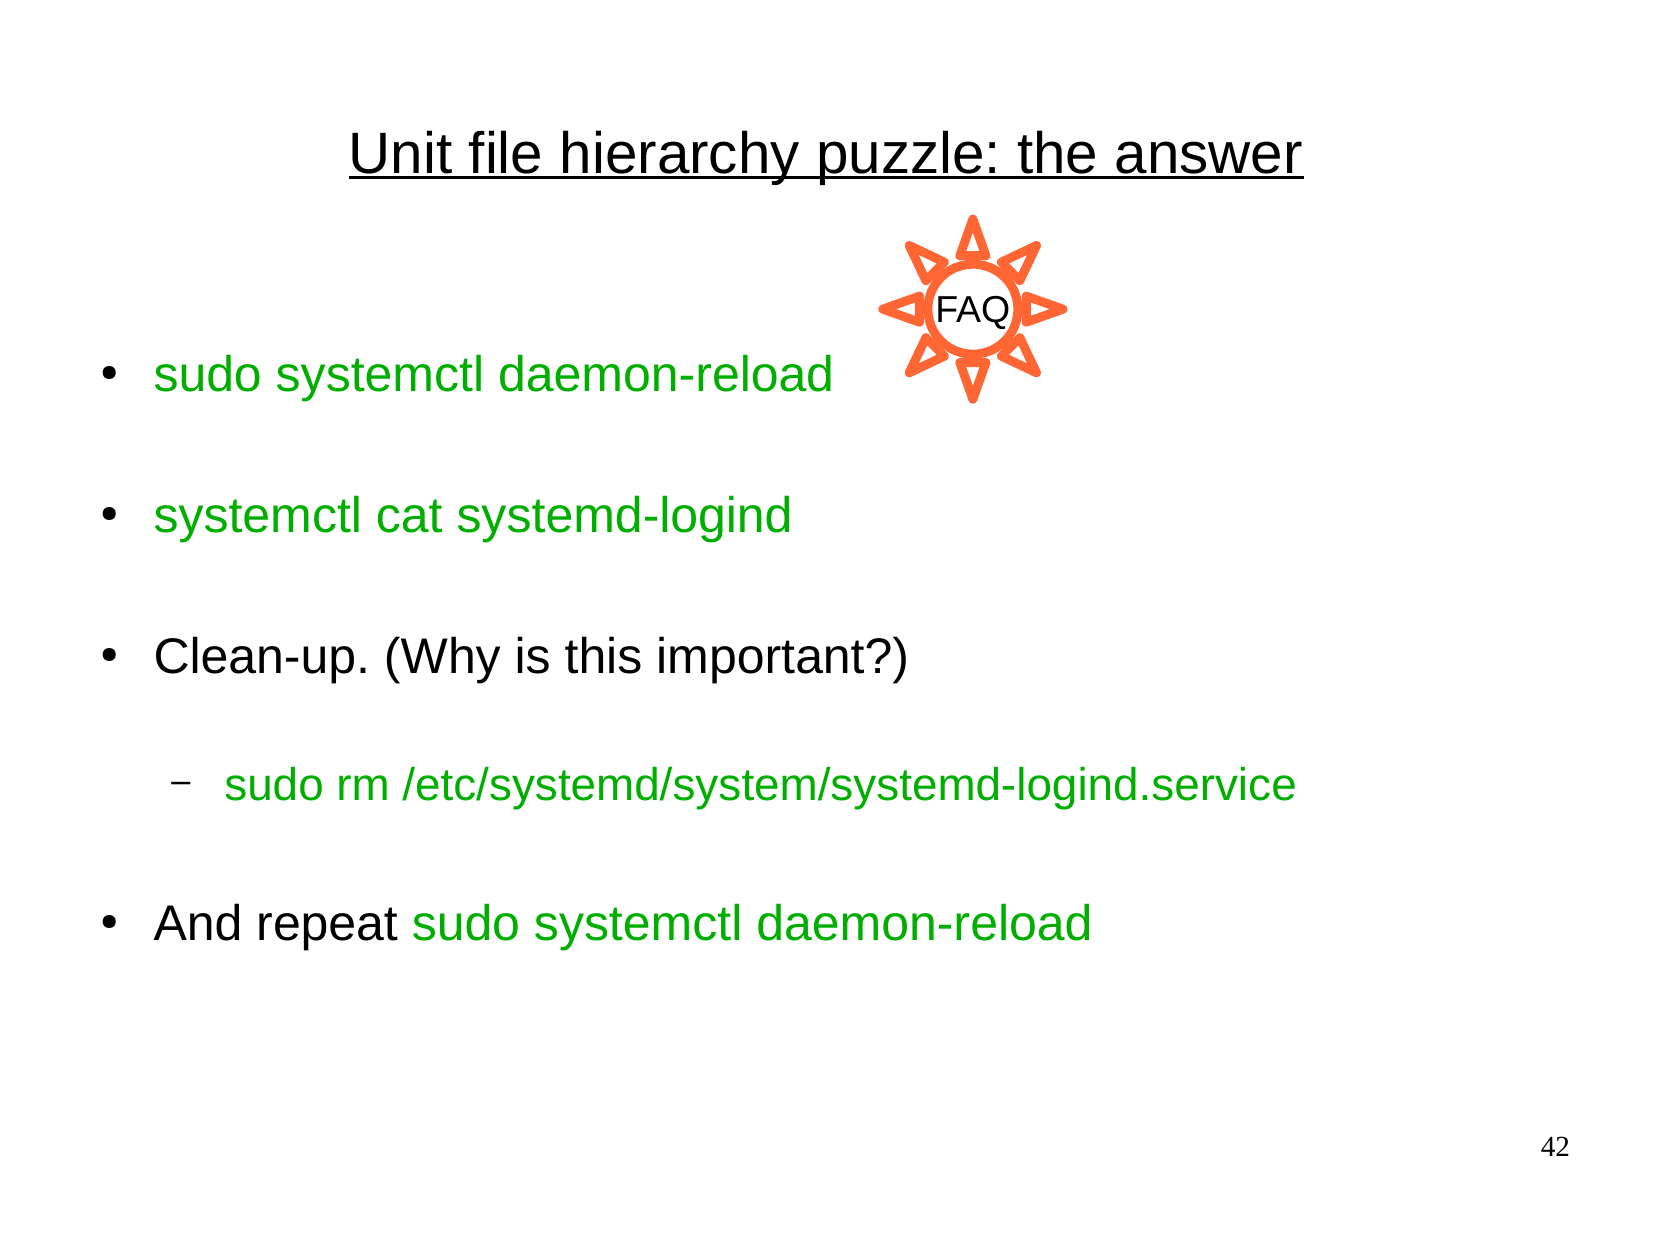

# Unit file hierarchy puzzle: the answer
FAQ
sudo systemctl daemon-reload
systemctl cat systemd-logind
Clean-up. (Why is this important?)
sudo rm /etc/systemd/system/systemd-logind.service
And repeat sudo systemctl daemon-reload
42